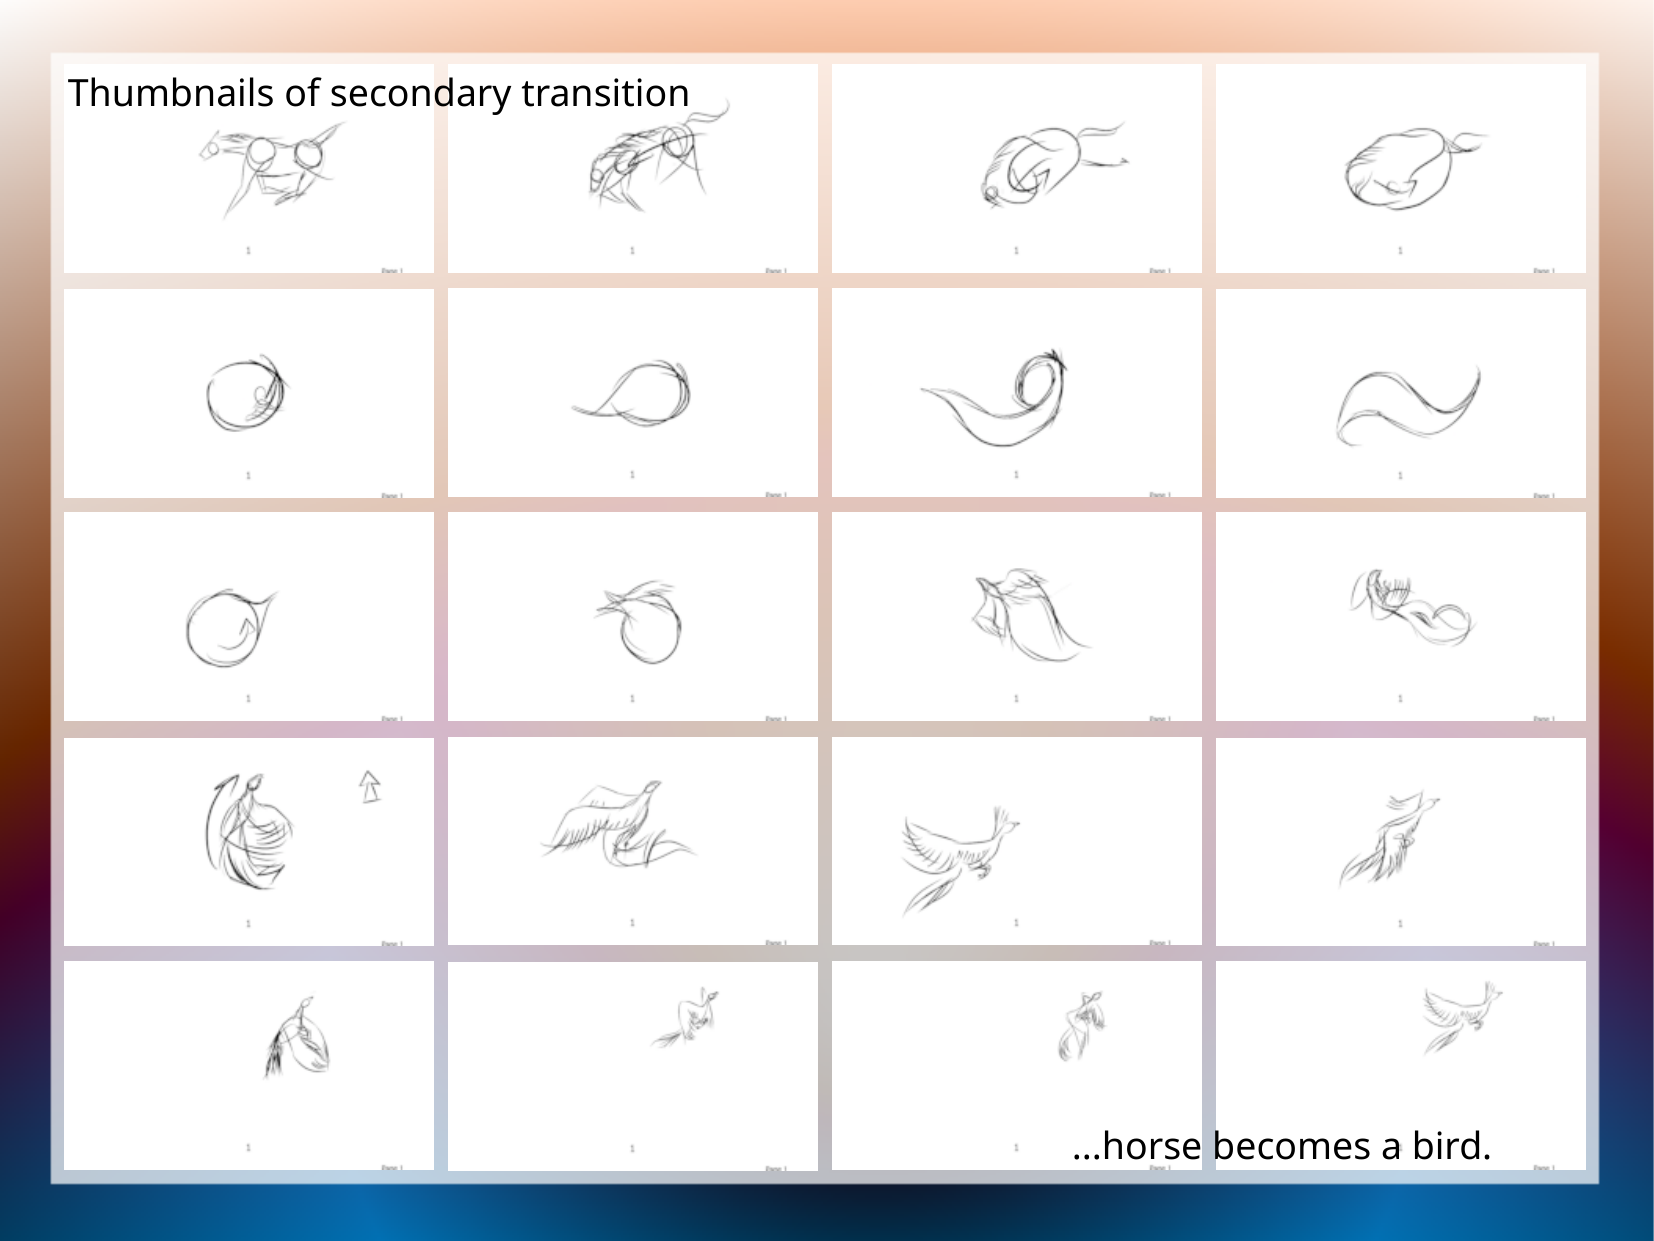

Thumbnails of secondary transition
...horse becomes a bird.